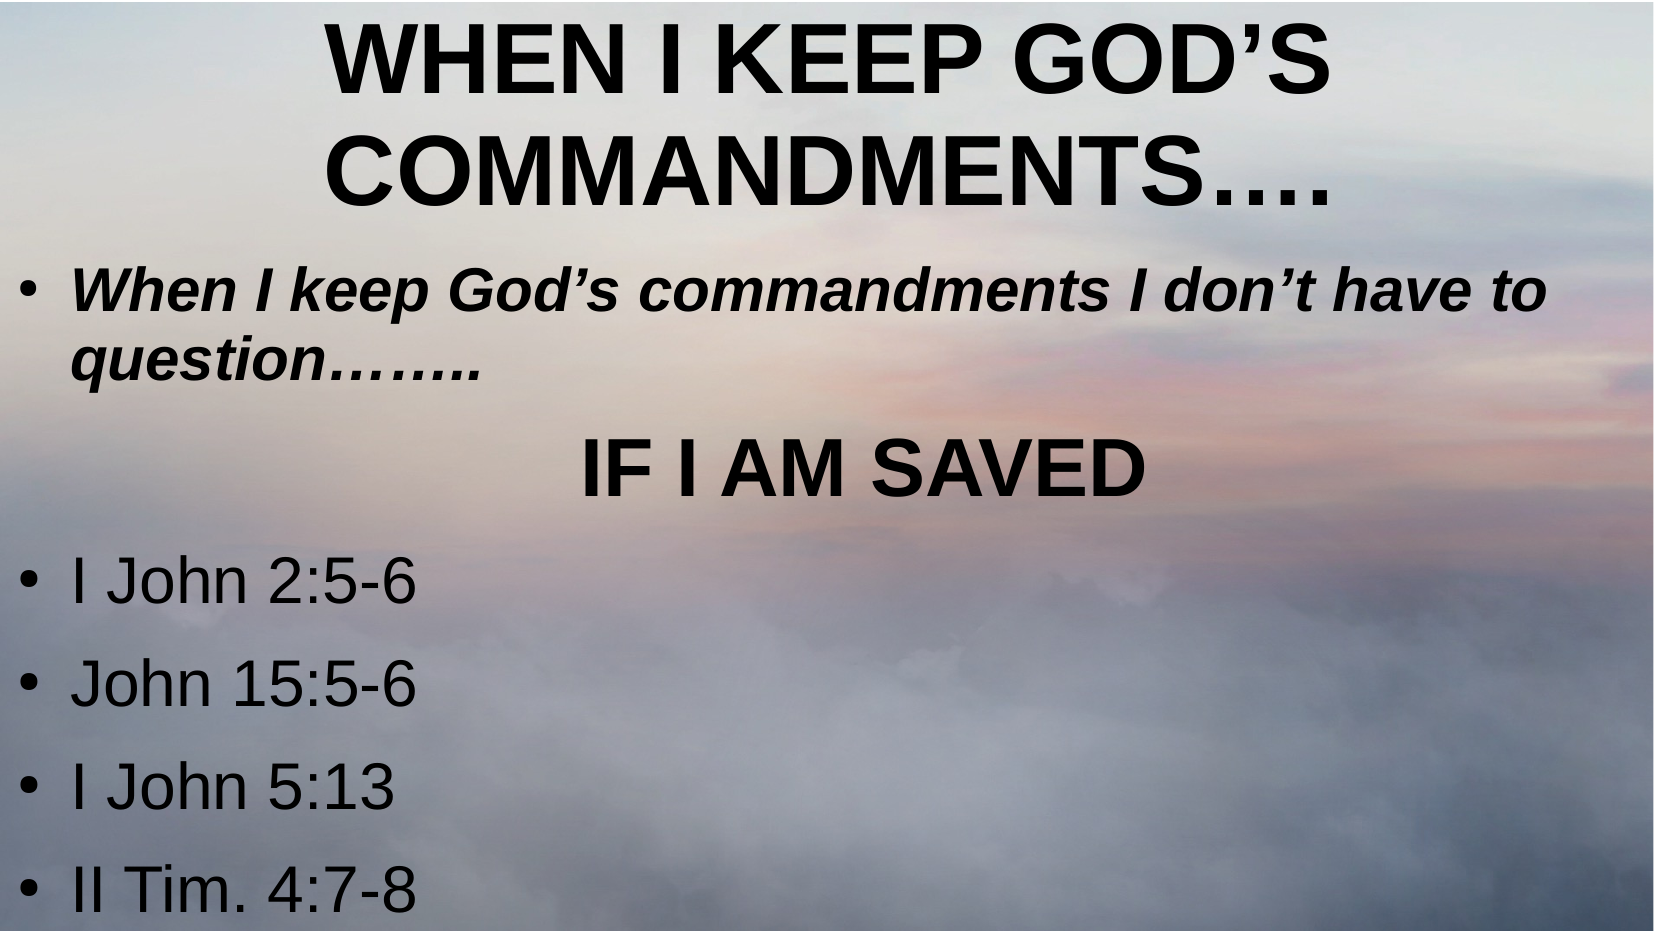

# WHEN I KEEP GOD’S COMMANDMENTS….
When I keep God’s commandments I don’t have to question……..
IF I AM SAVED
I John 2:5-6
John 15:5-6
I John 5:13
II Tim. 4:7-8